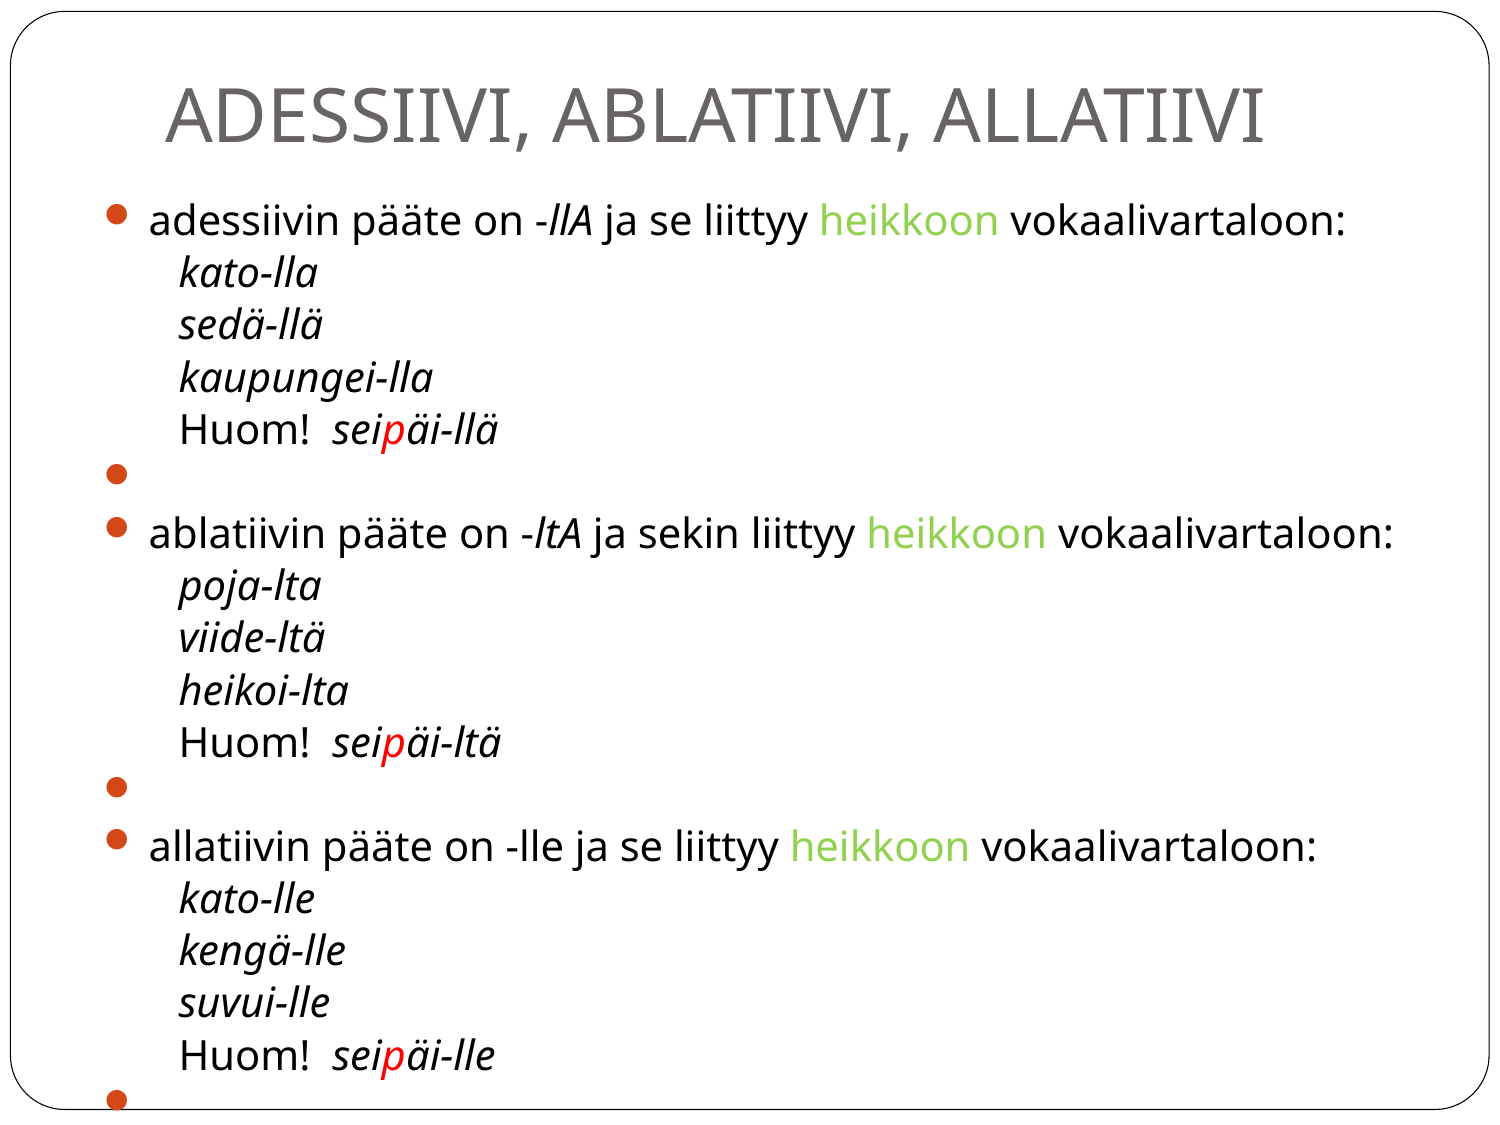

# ADESSIIVI, ABLATIIVI, ALLATIIVI
adessiivin pääte on -llA ja se liittyy heikkoon vokaalivartaloon:
	kato-lla
	sedä-llä
	kaupungei-lla
	Huom! seipäi-llä
ablatiivin pääte on -ltA ja sekin liittyy heikkoon vokaalivartaloon:
	poja-lta
	viide-ltä
	heikoi-lta
	Huom! seipäi-ltä
allatiivin pääte on -lle ja se liittyy heikkoon vokaalivartaloon:
	kato-lle
	kengä-lle
	suvui-lle
	Huom! seipäi-lle